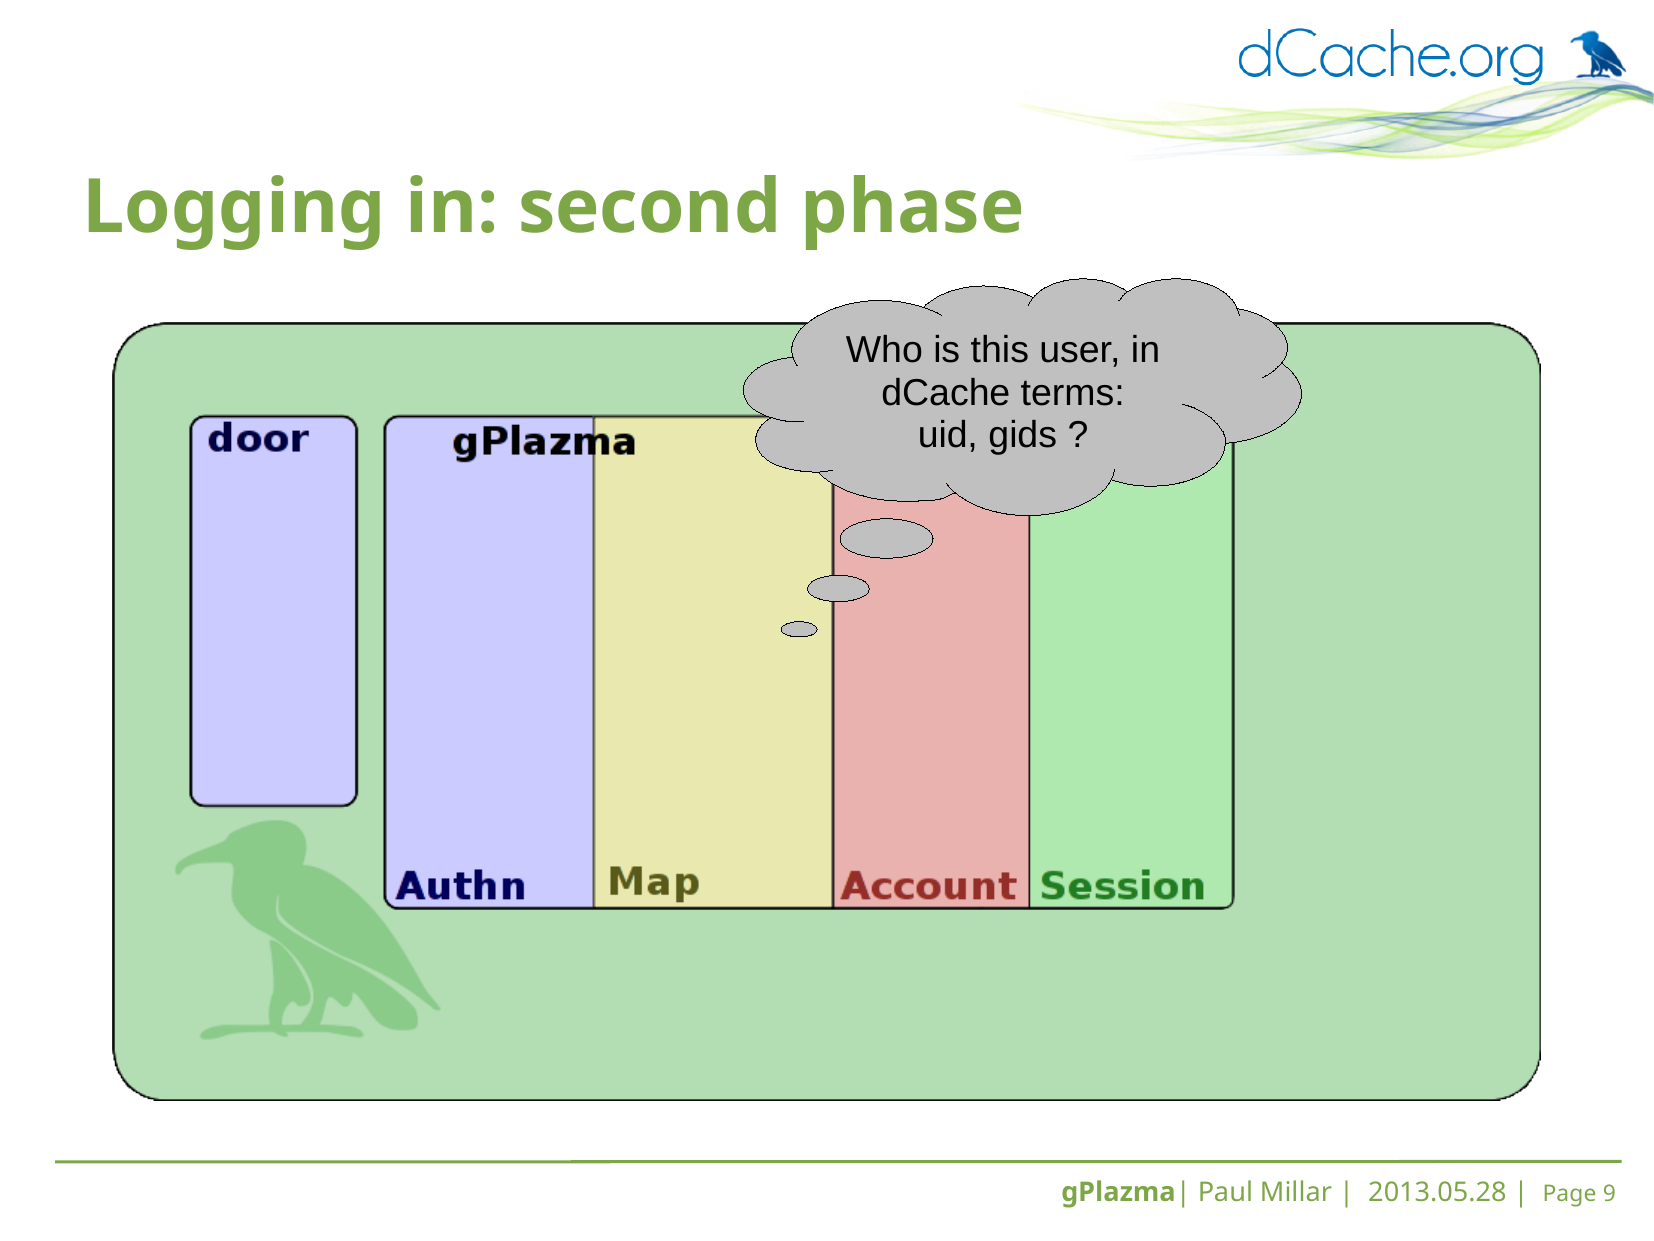

# Logging in: second phase
Who is this user, in
dCache terms:
uid, gids ?
9